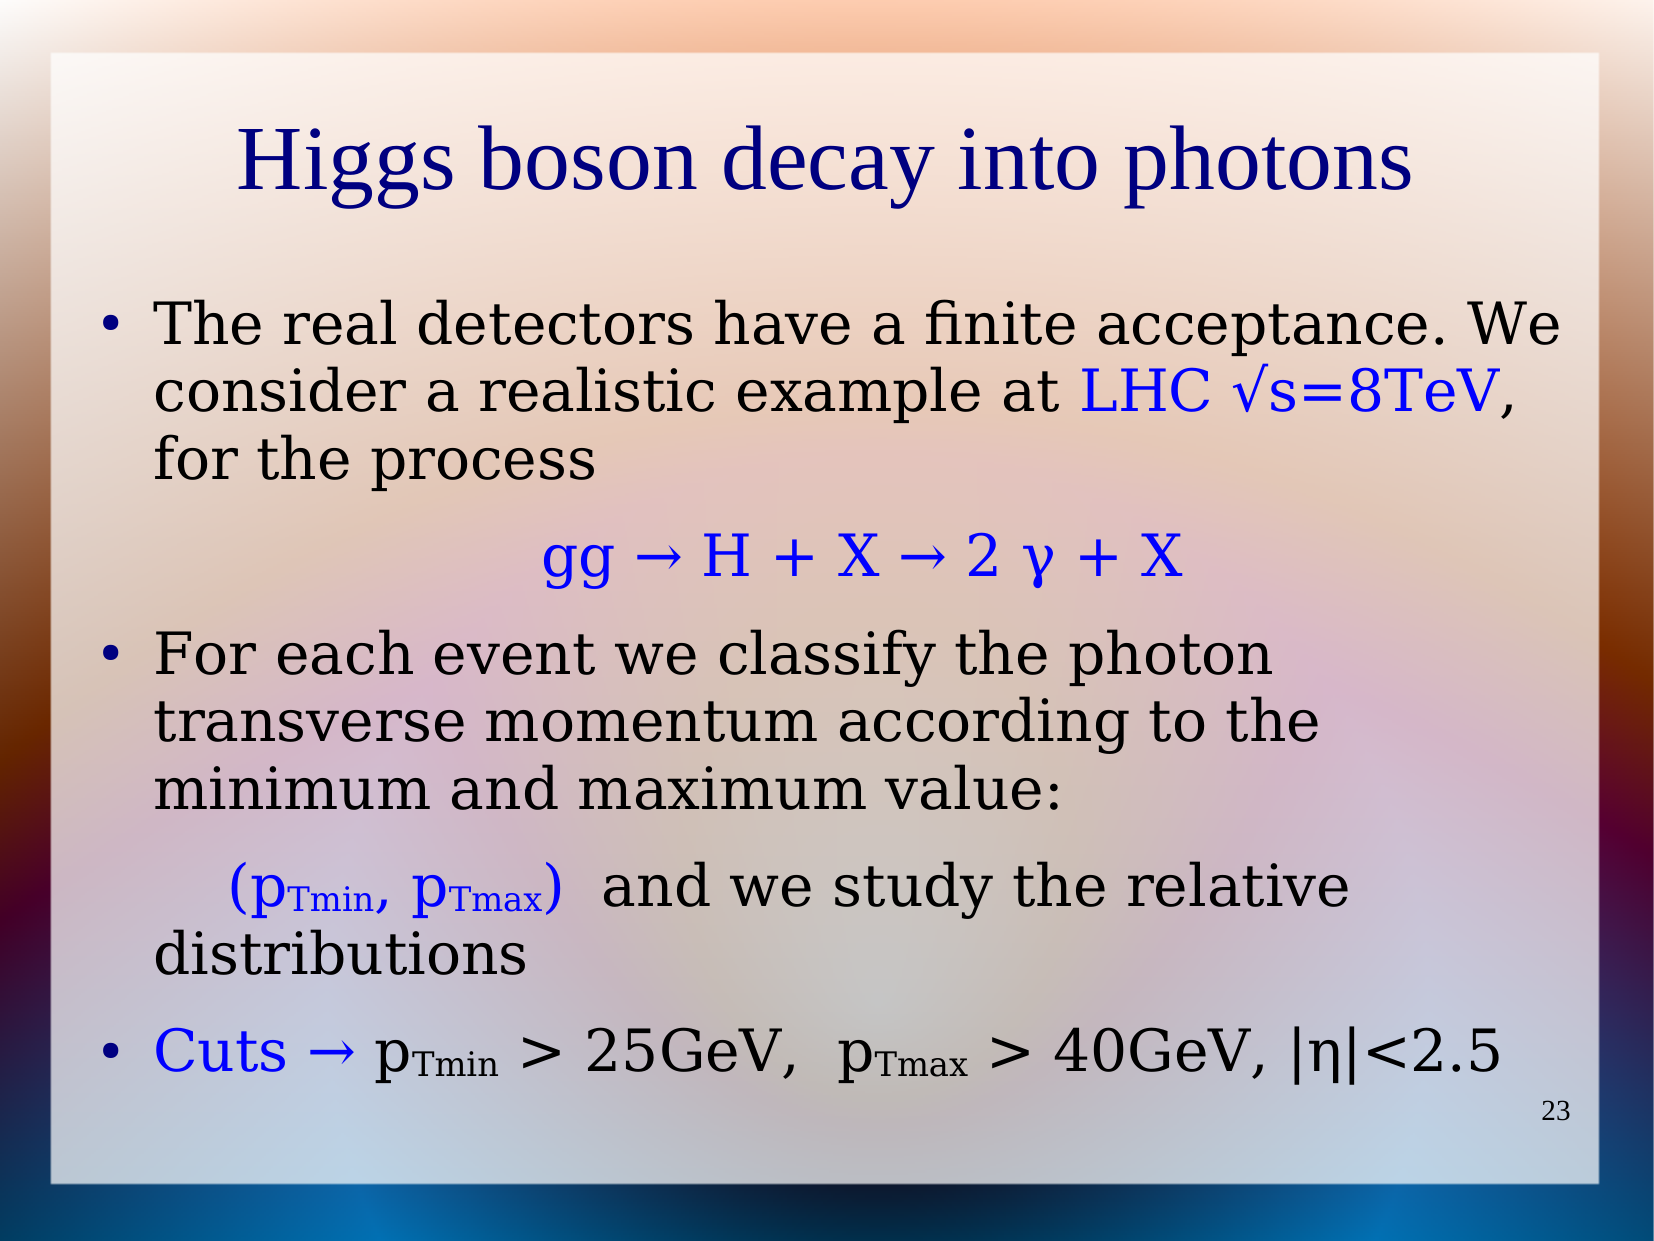

# Higgs boson decay into photons
The real detectors have a finite acceptance. We consider a realistic example at LHC √s=8TeV, for the process
gg → H + X → 2 γ + X
For each event we classify the photon transverse momentum according to the minimum and maximum value:
 (pTmin, pTmax) and we study the relative distributions
Cuts → pTmin > 25GeV, pTmax > 40GeV, |η|<2.5
23